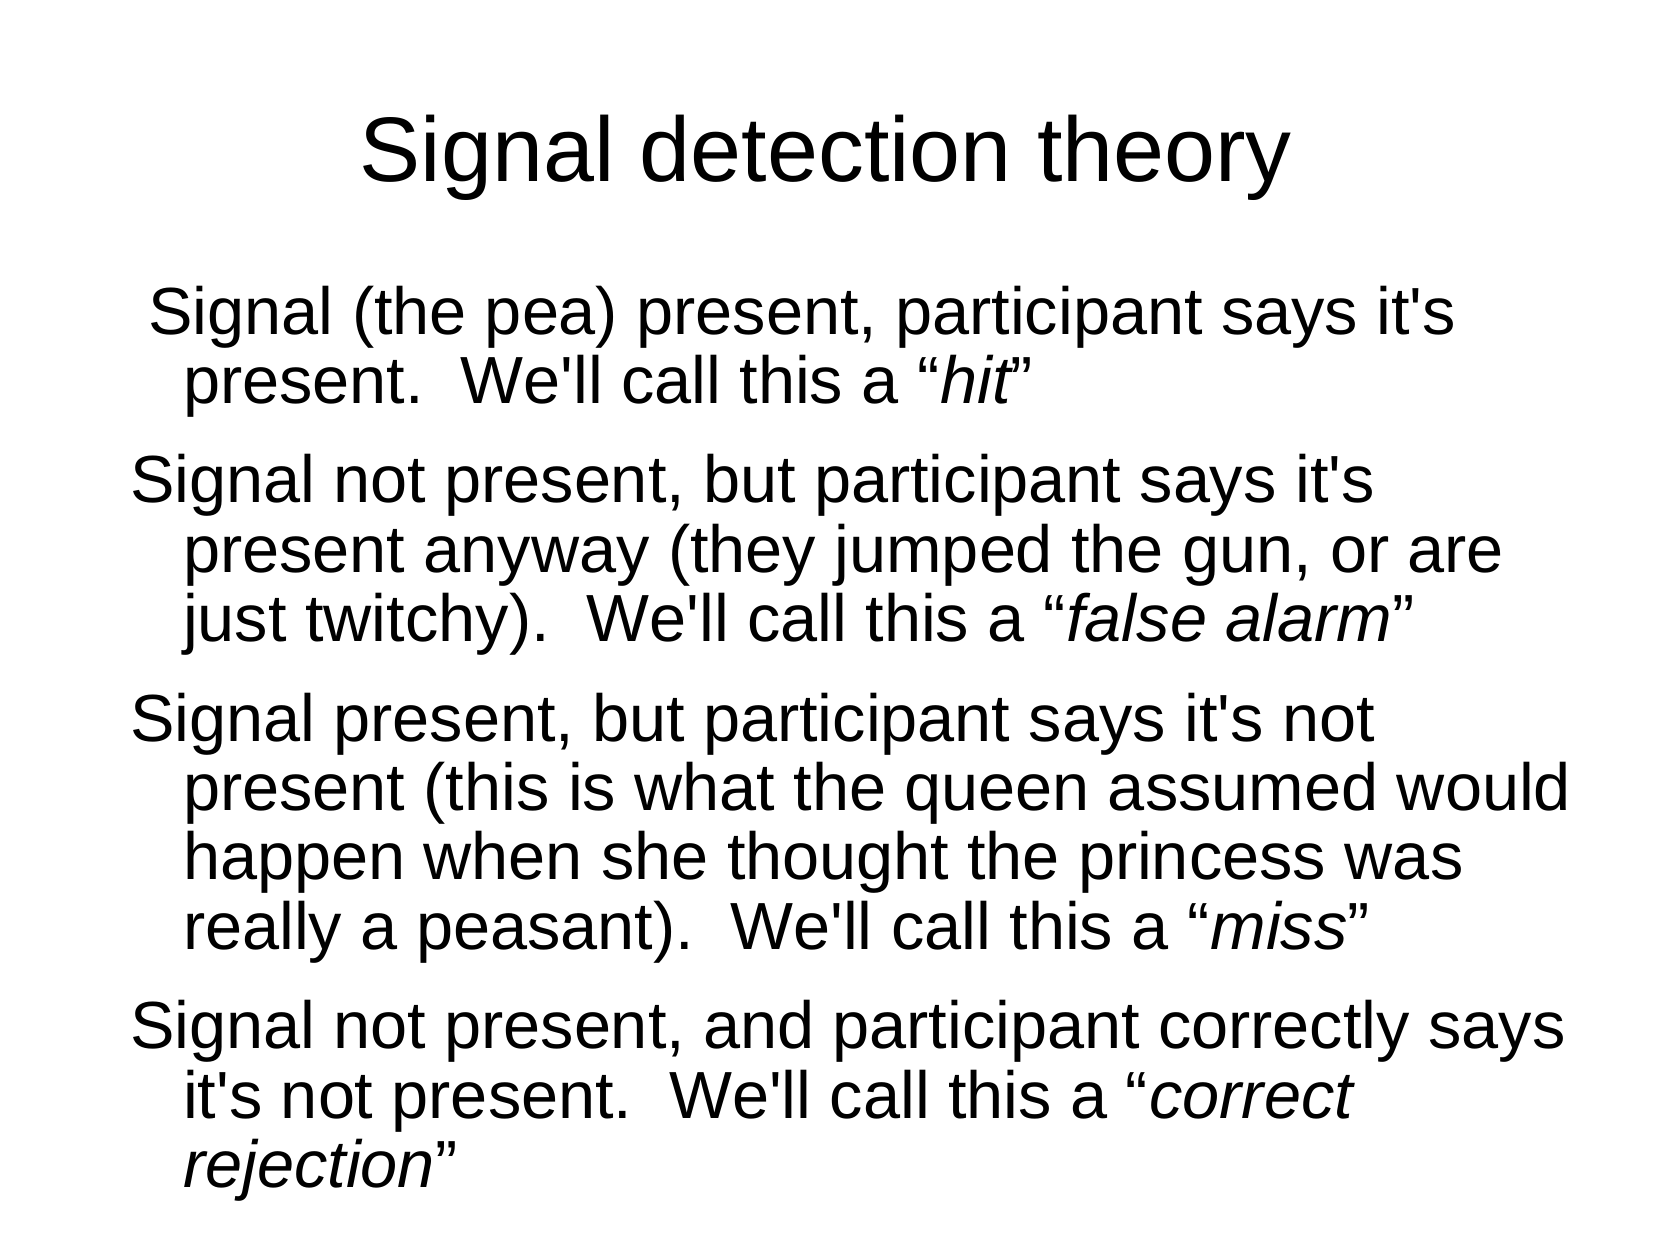

Signal detection theory
# Signal (the pea) present, participant says it's present. We'll call this a “hit”
Signal not present, but participant says it's present anyway (they jumped the gun, or are just twitchy). We'll call this a “false alarm”
Signal present, but participant says it's not present (this is what the queen assumed would happen when she thought the princess was really a peasant). We'll call this a “miss”
Signal not present, and participant correctly says it's not present. We'll call this a “correct rejection”